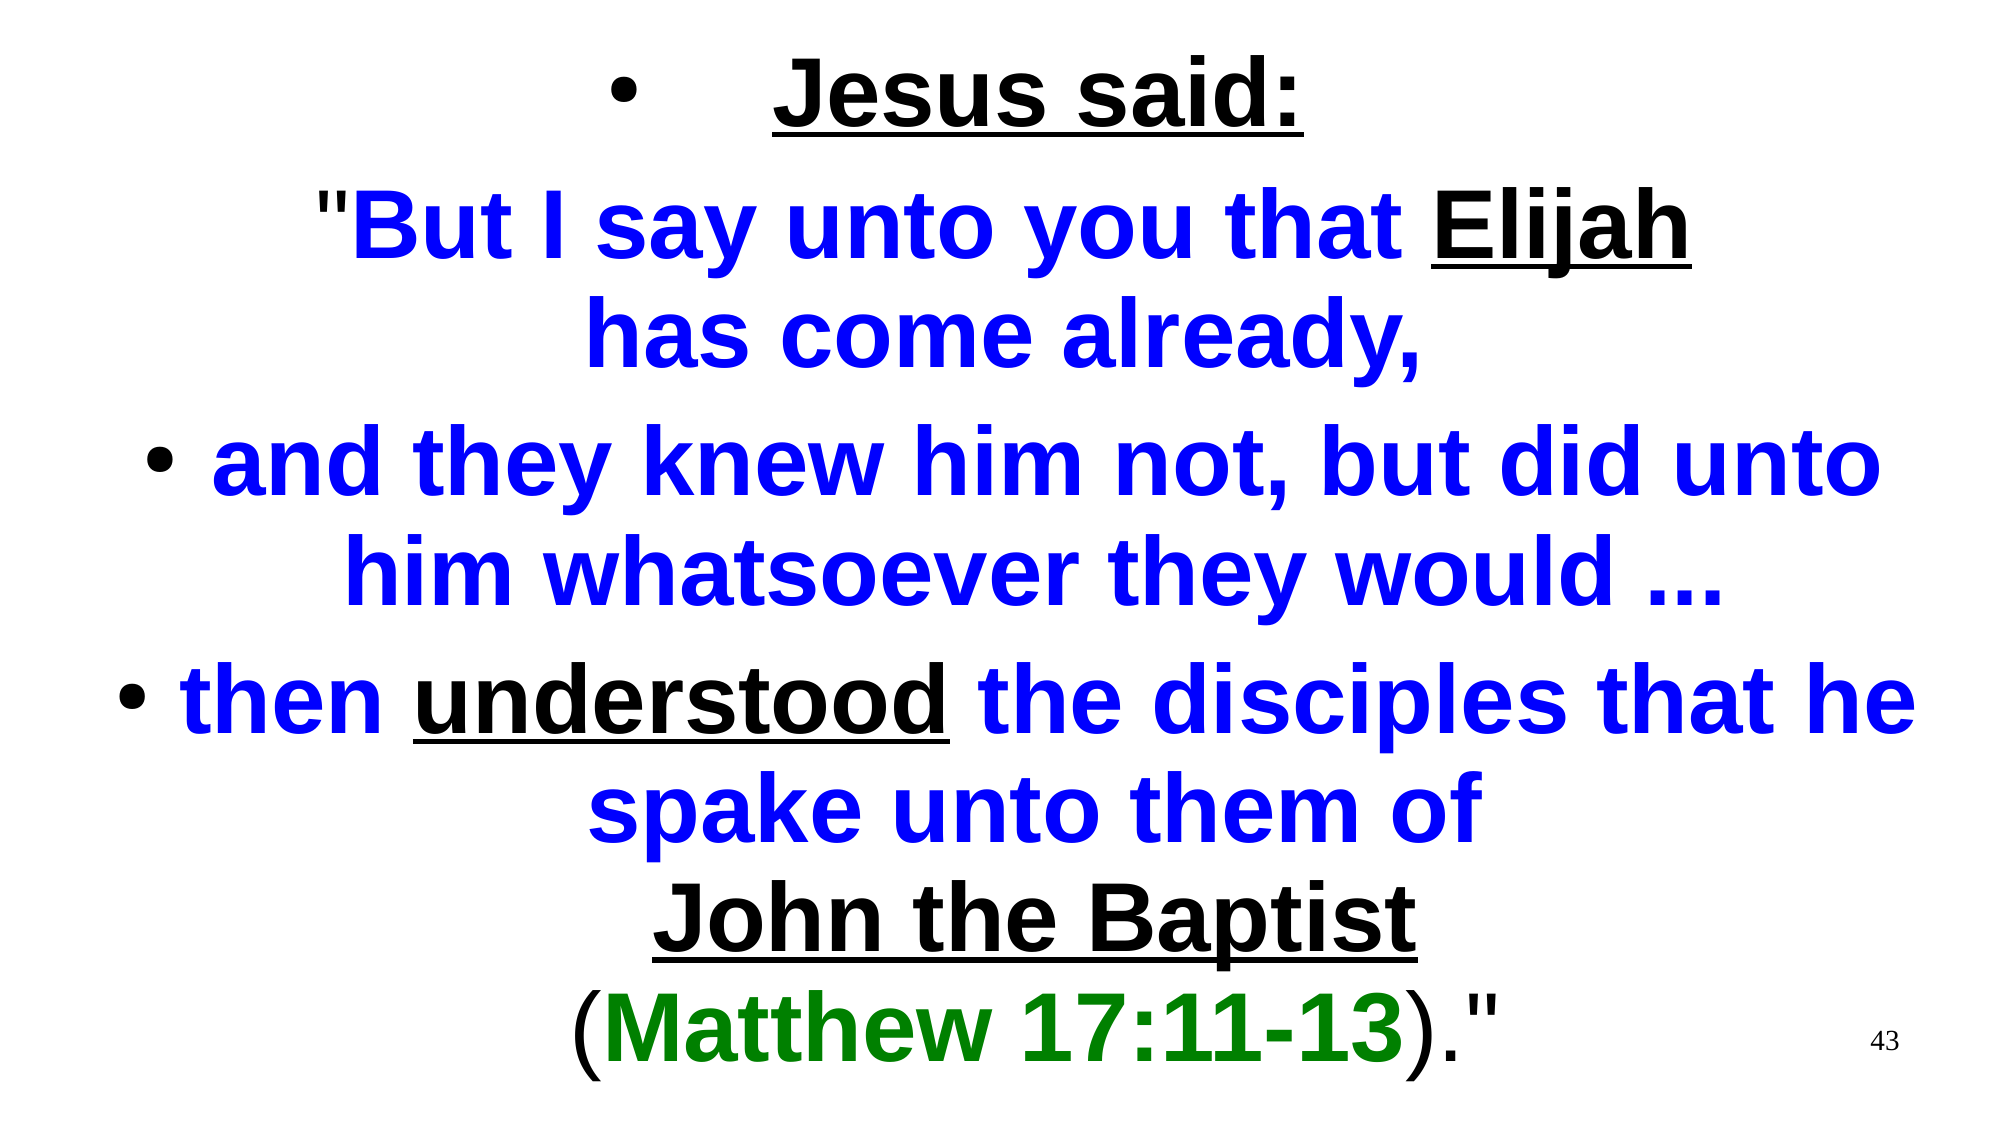

# Jesus said:
"But I say unto you that Elijah
has come already,
and they knew him not, but did unto him whatsoever they would ...
then understood the disciples that he spake unto them of
John the Baptist
(Matthew 17:11-13)."
43